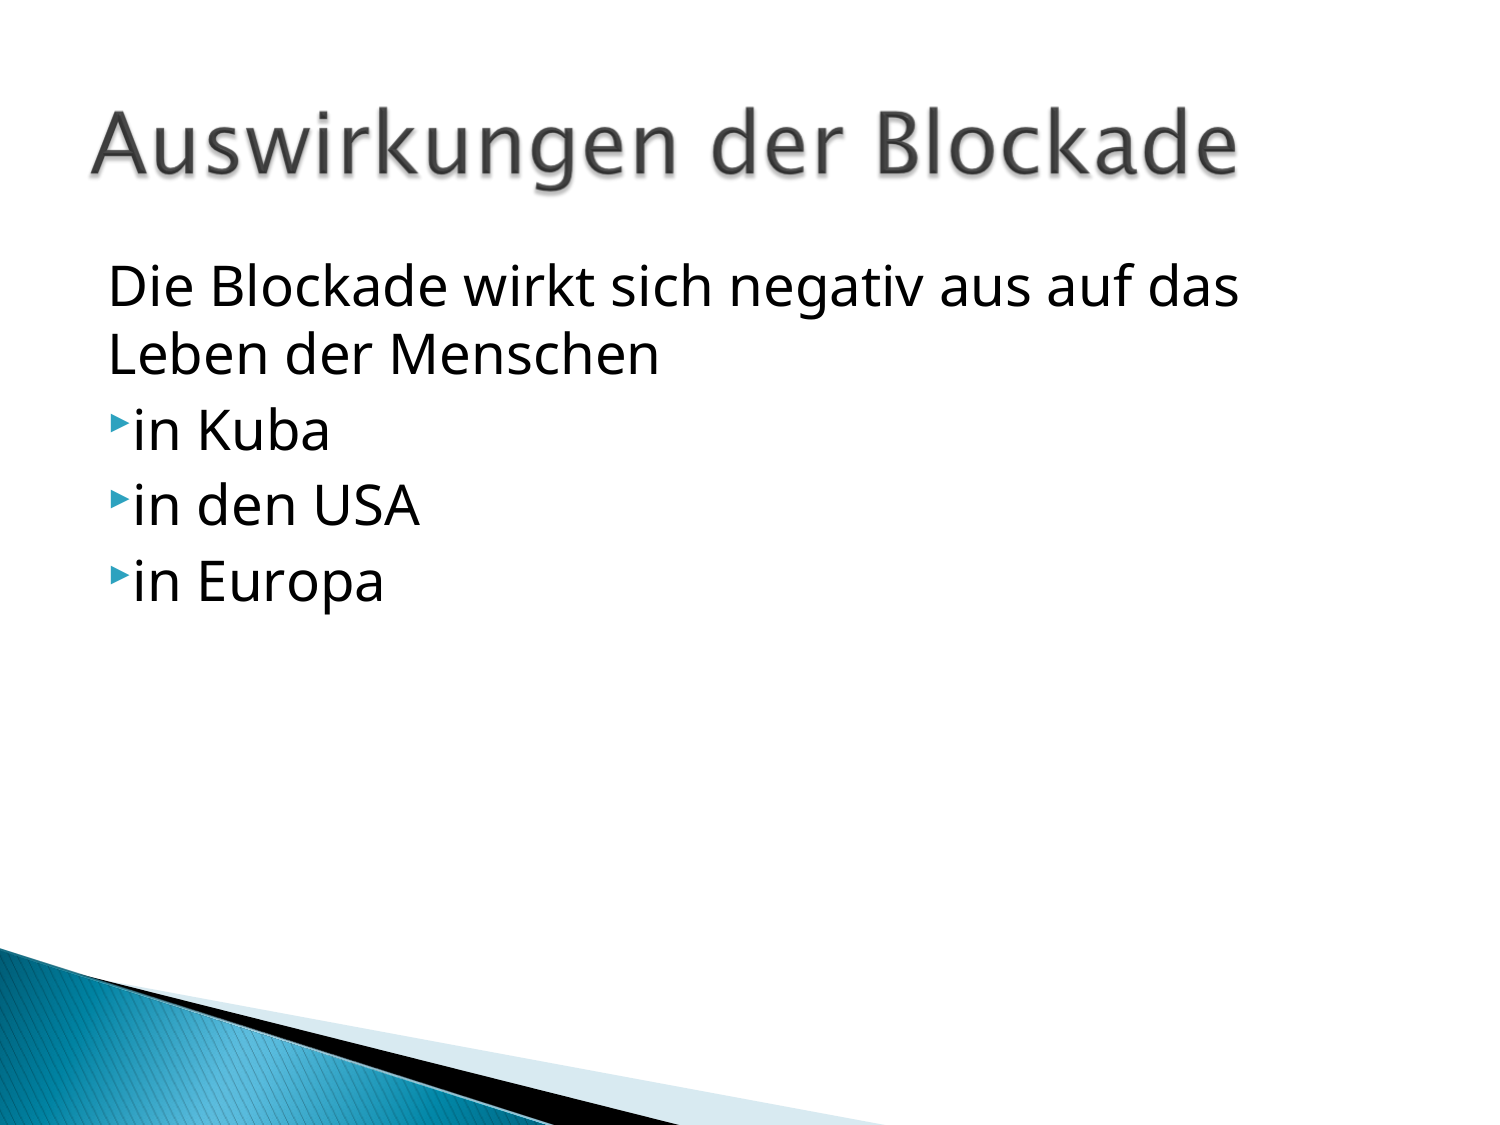

# Die Blockade wirkt sich negativ aus auf das Leben der Menschen
in Kuba
in den USA
in Europa